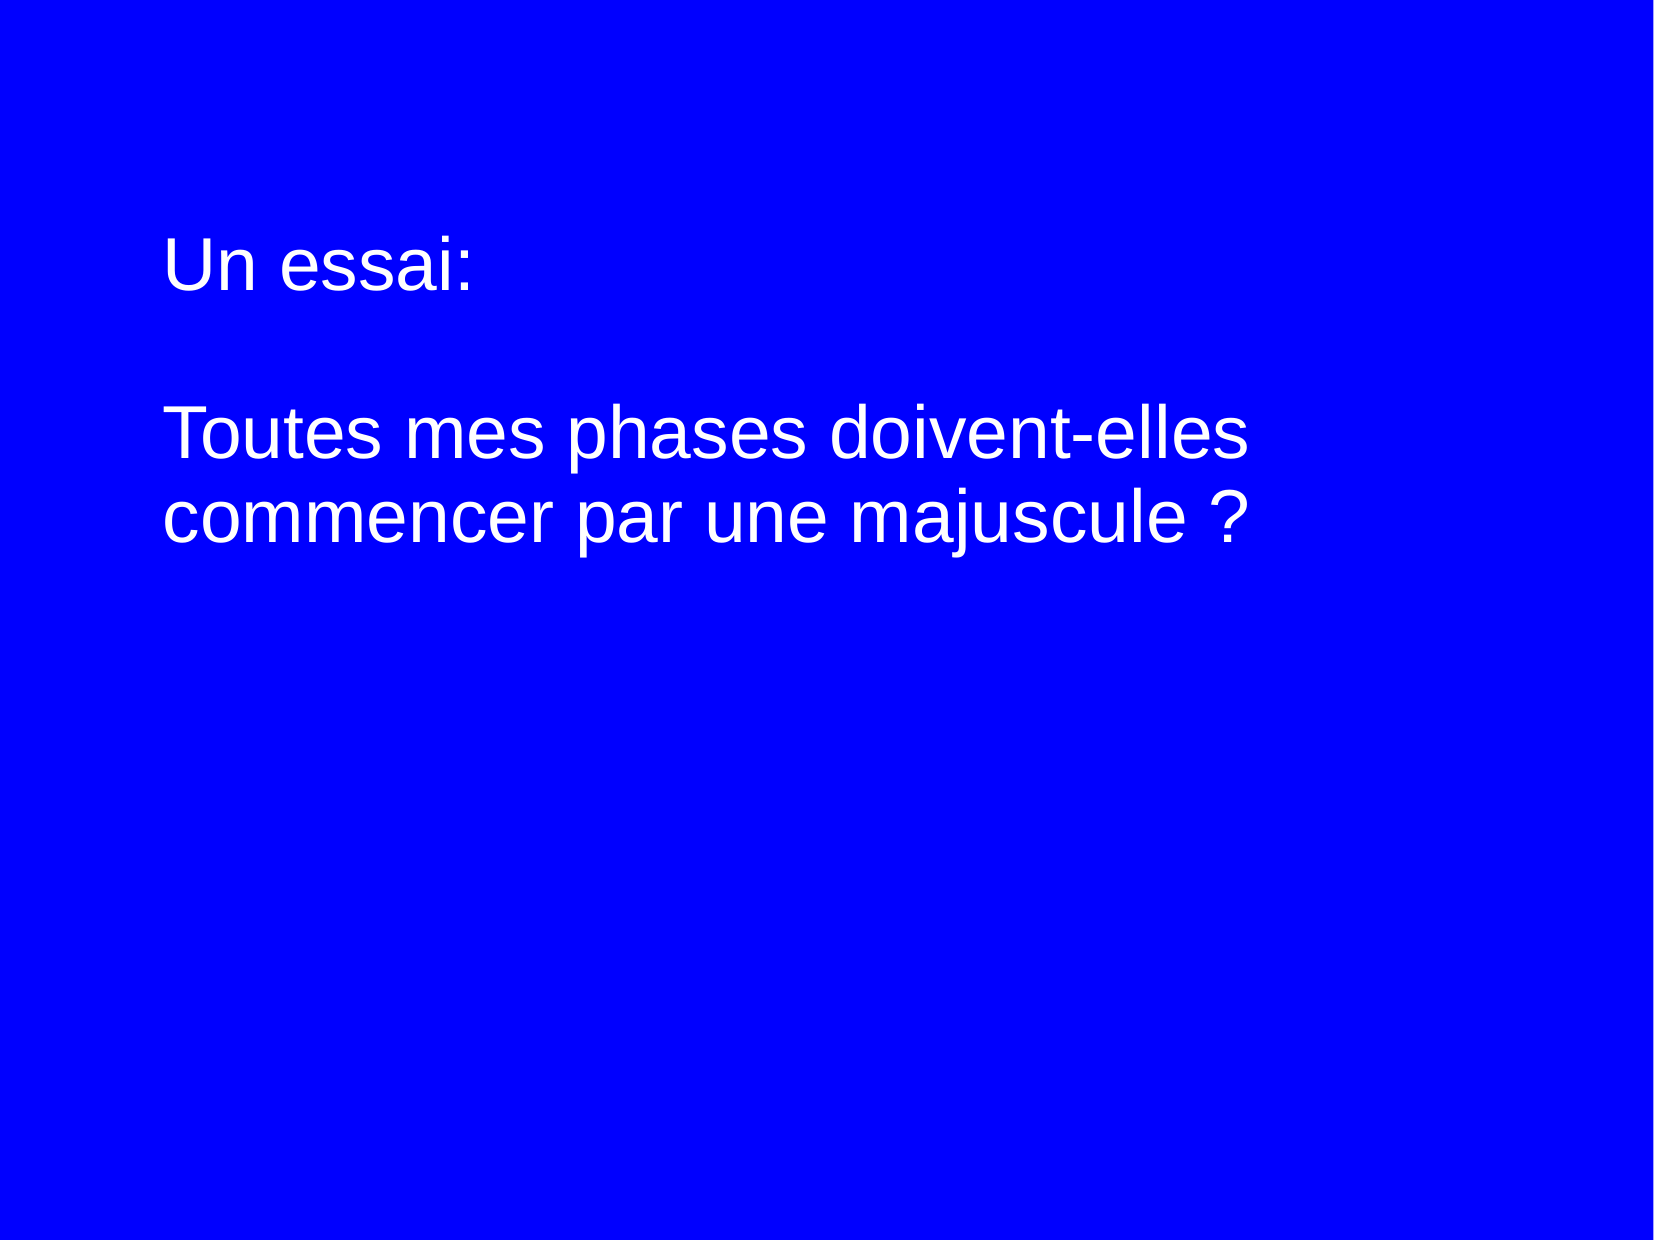

Un essai:
Toutes mes phases doivent-elles commencer par une majuscule ?